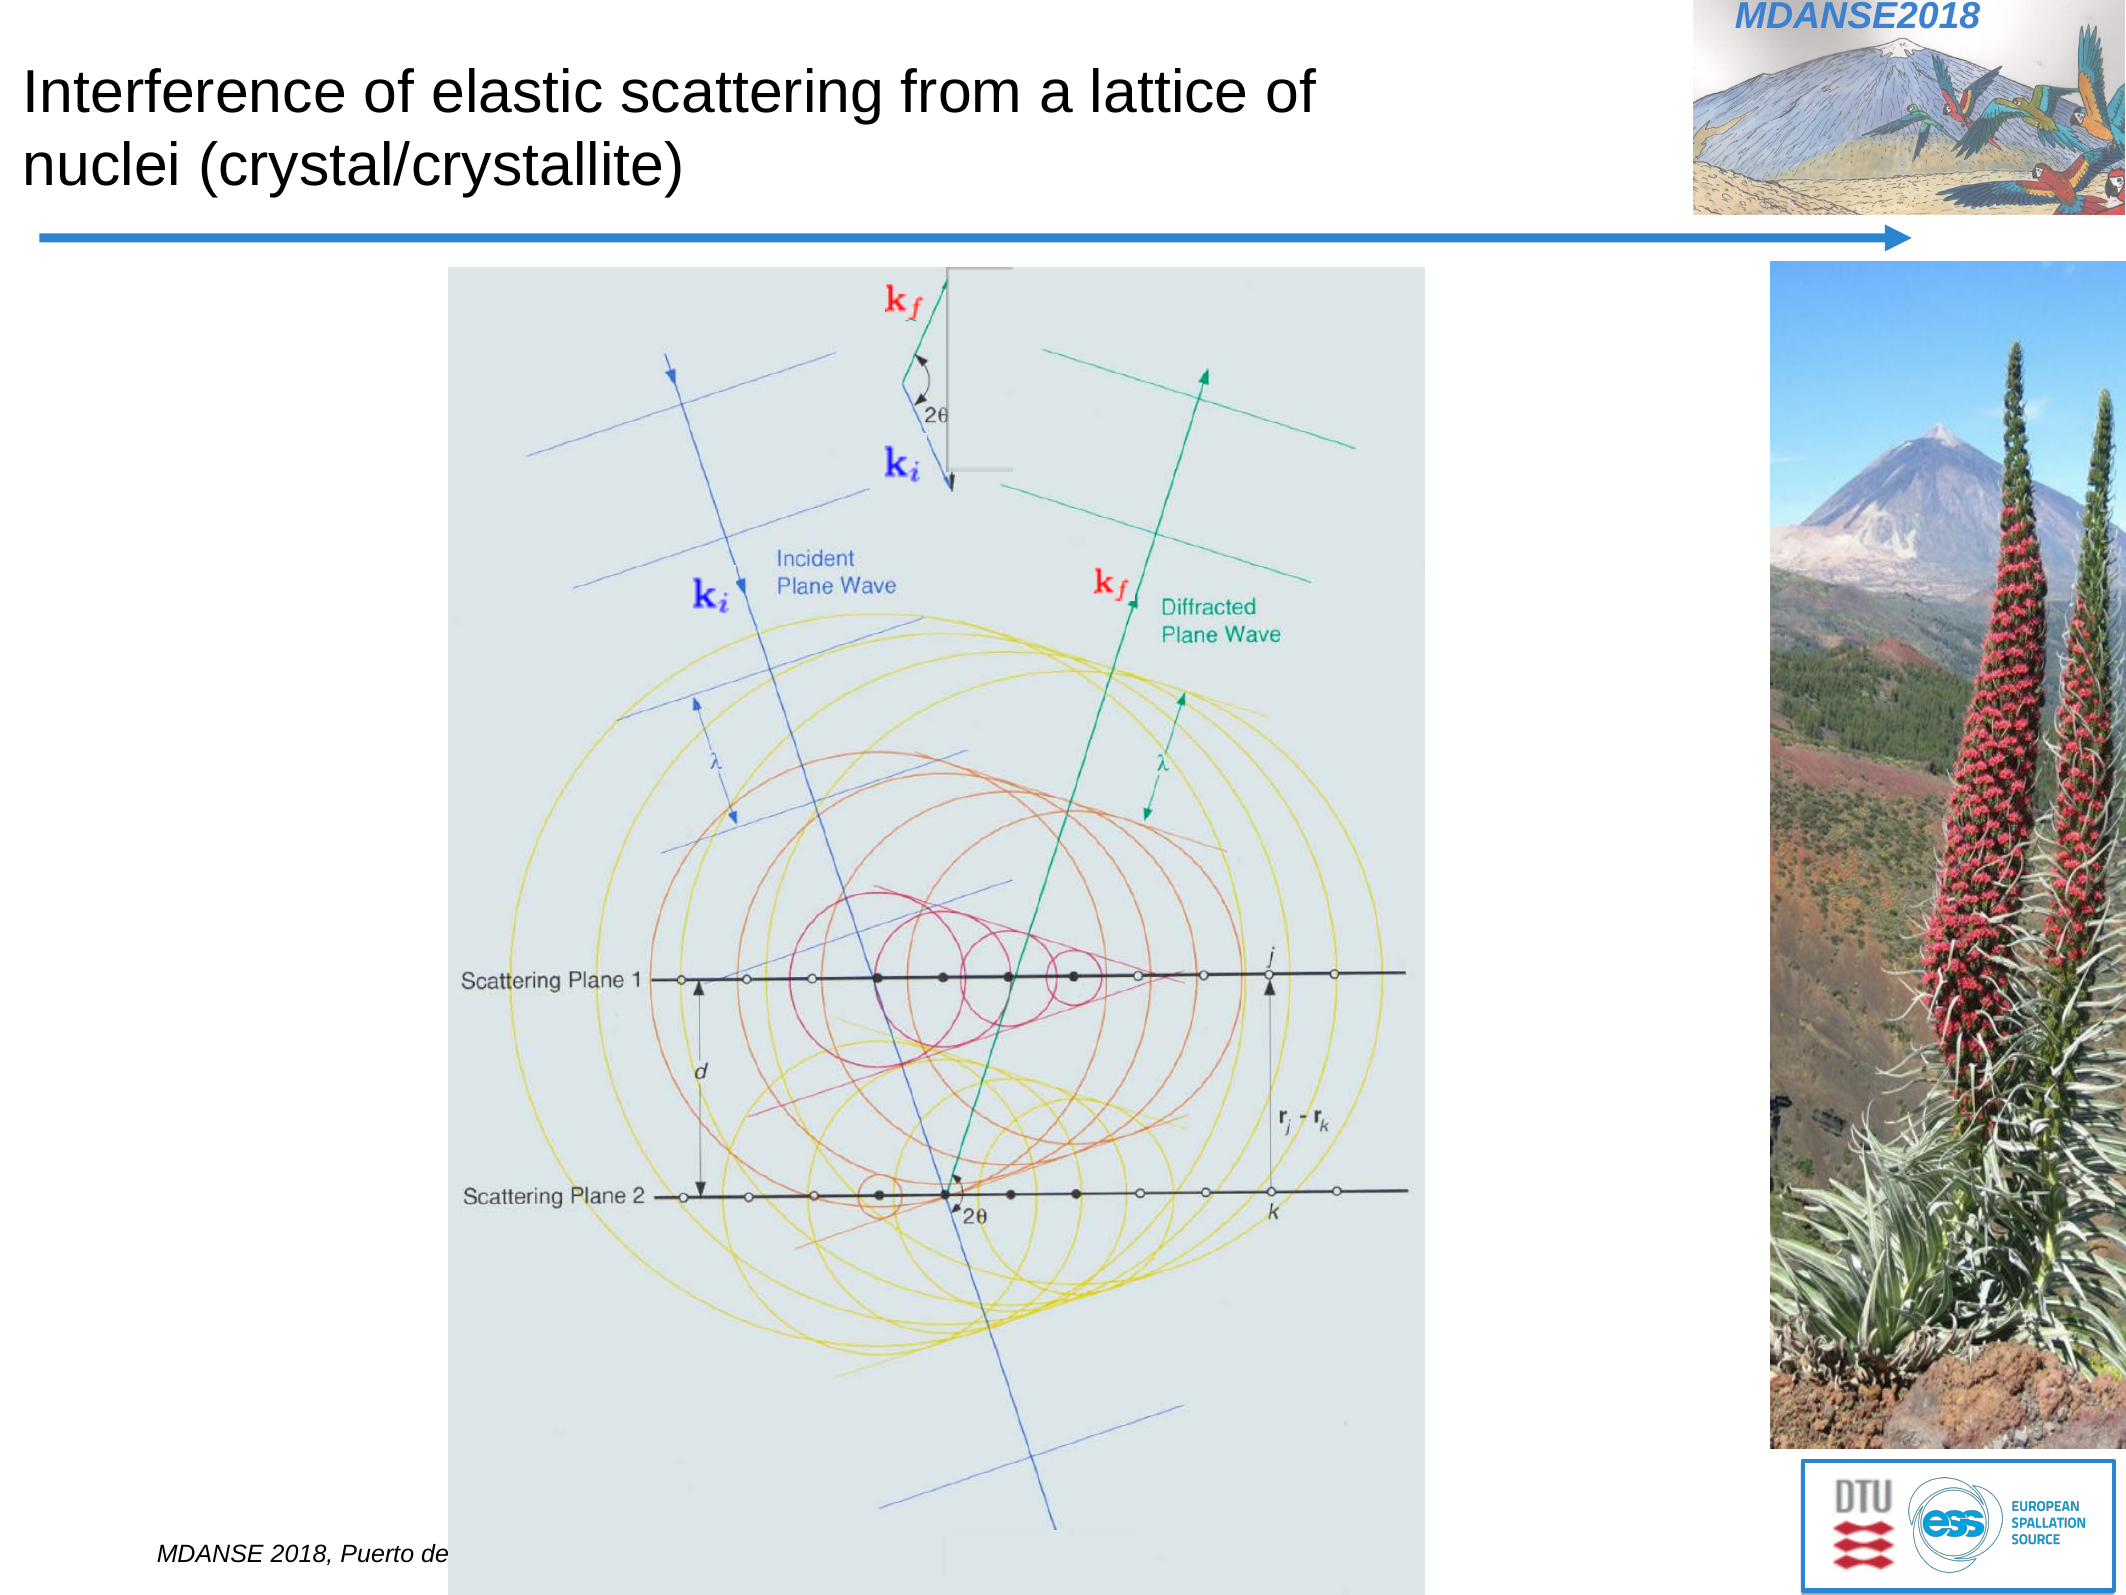

Interference of elastic scattering from a lattice of nuclei (crystal/crystallite)